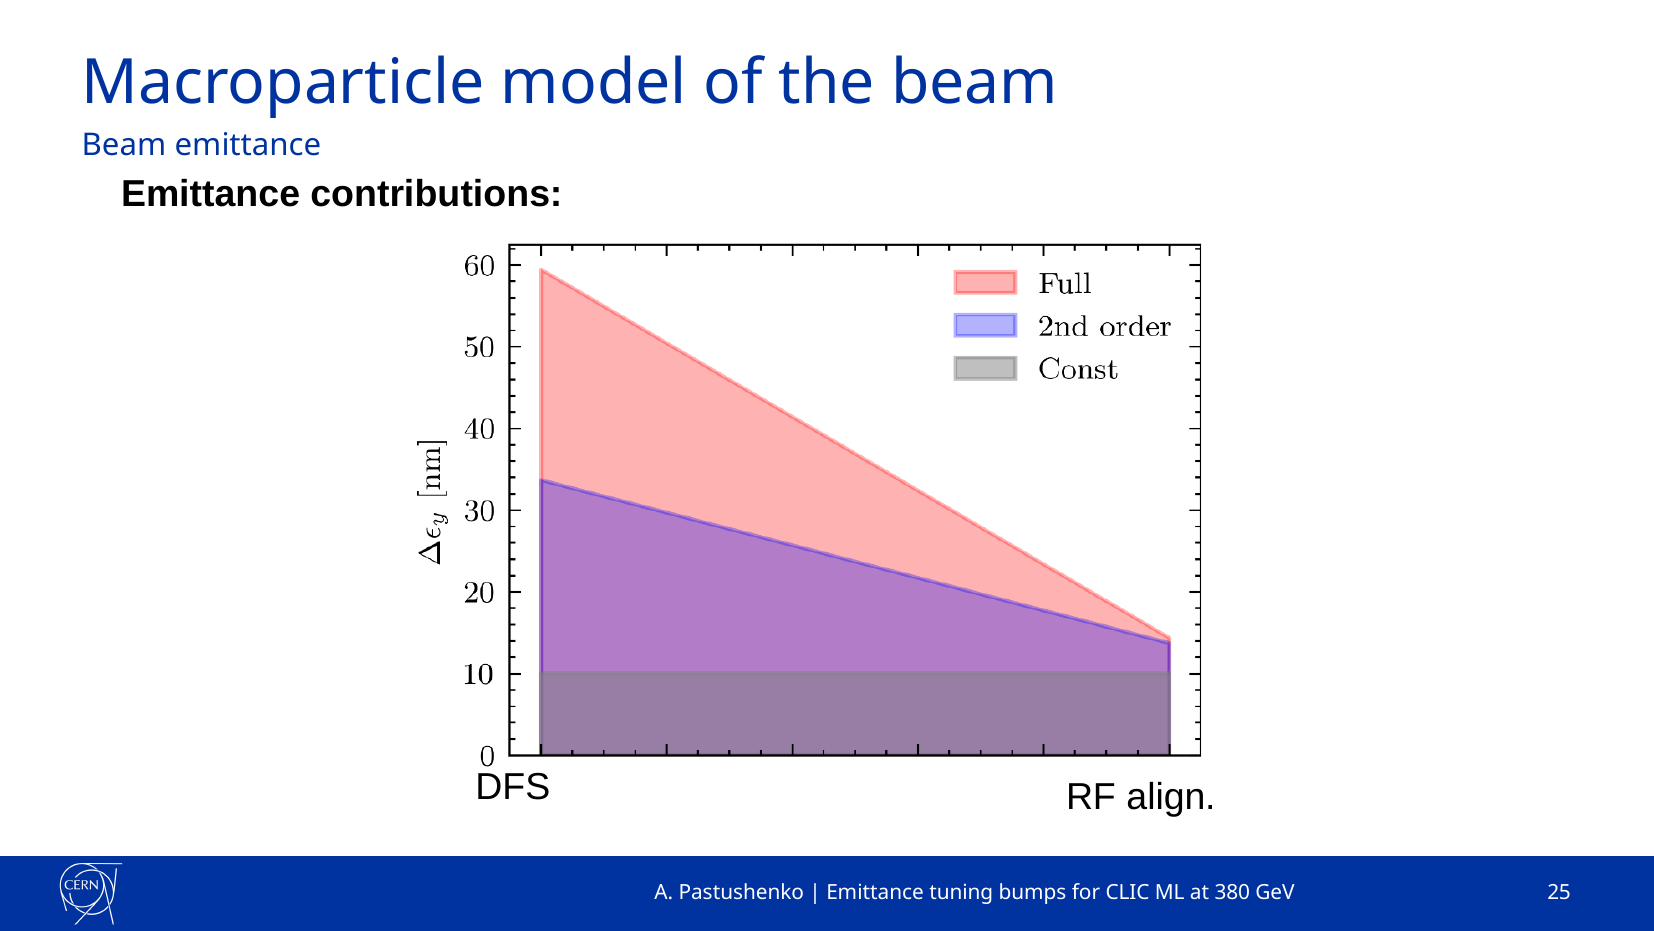

# Macroparticle model of the beam Beam emittance
Emittance contributions:
DFS
RF align.
A. Pastushenko | Emittance tuning bumps for CLIC ML at 380 GeV
25